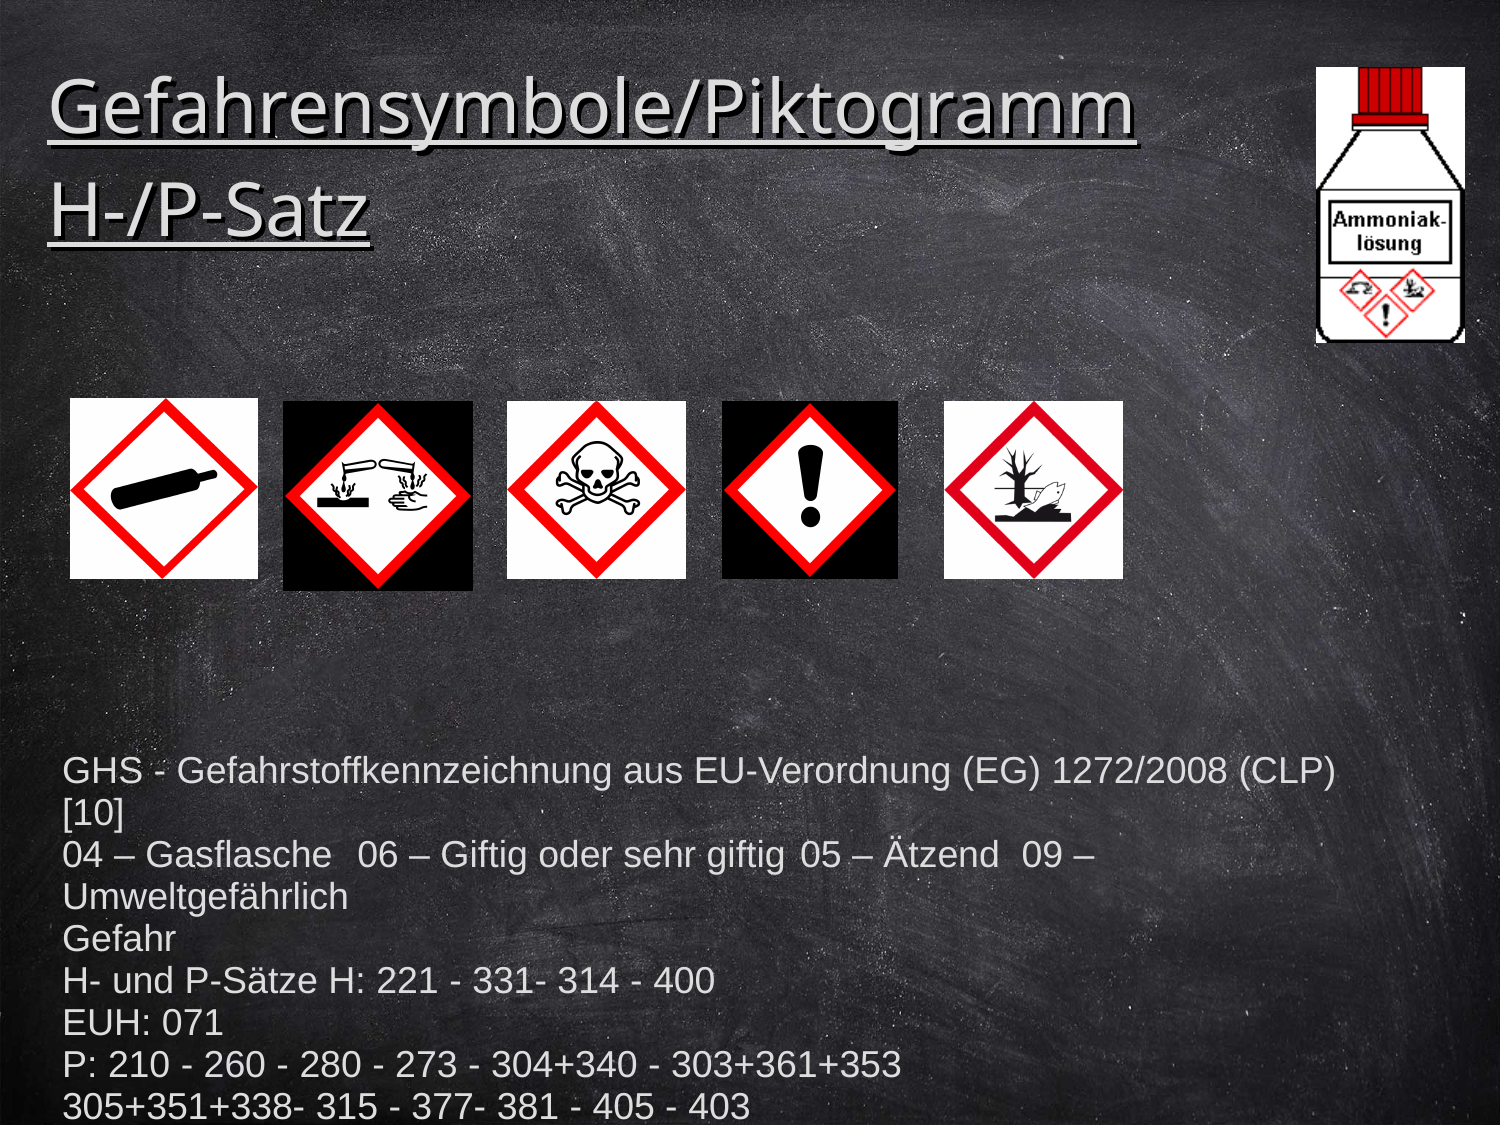

# Gefahrensymbole/Piktogramm H-/P-Satz
GHS - Gefahrstoffkennzeichnung aus EU-Verordnung (EG) 1272/2008 (CLP) [10]
04 – Gasflasche	06 – Giftig oder sehr giftig	05 – Ätzend	09 – Umweltgefährlich
Gefahr
H- und P-Sätze H: 221​ ‐ ​331​‐ ​314​ ‐​ 400
EUH: 071
P: 210 ​‐​ 260 ​‐ ​280 ‐ ​273 ​‐ ​304+340 ​‐​ 303+361+353
305+351+338​‐ ​315 ​‐ ​377​‐ ​381 ​‐ ​405 ​‐ ​403